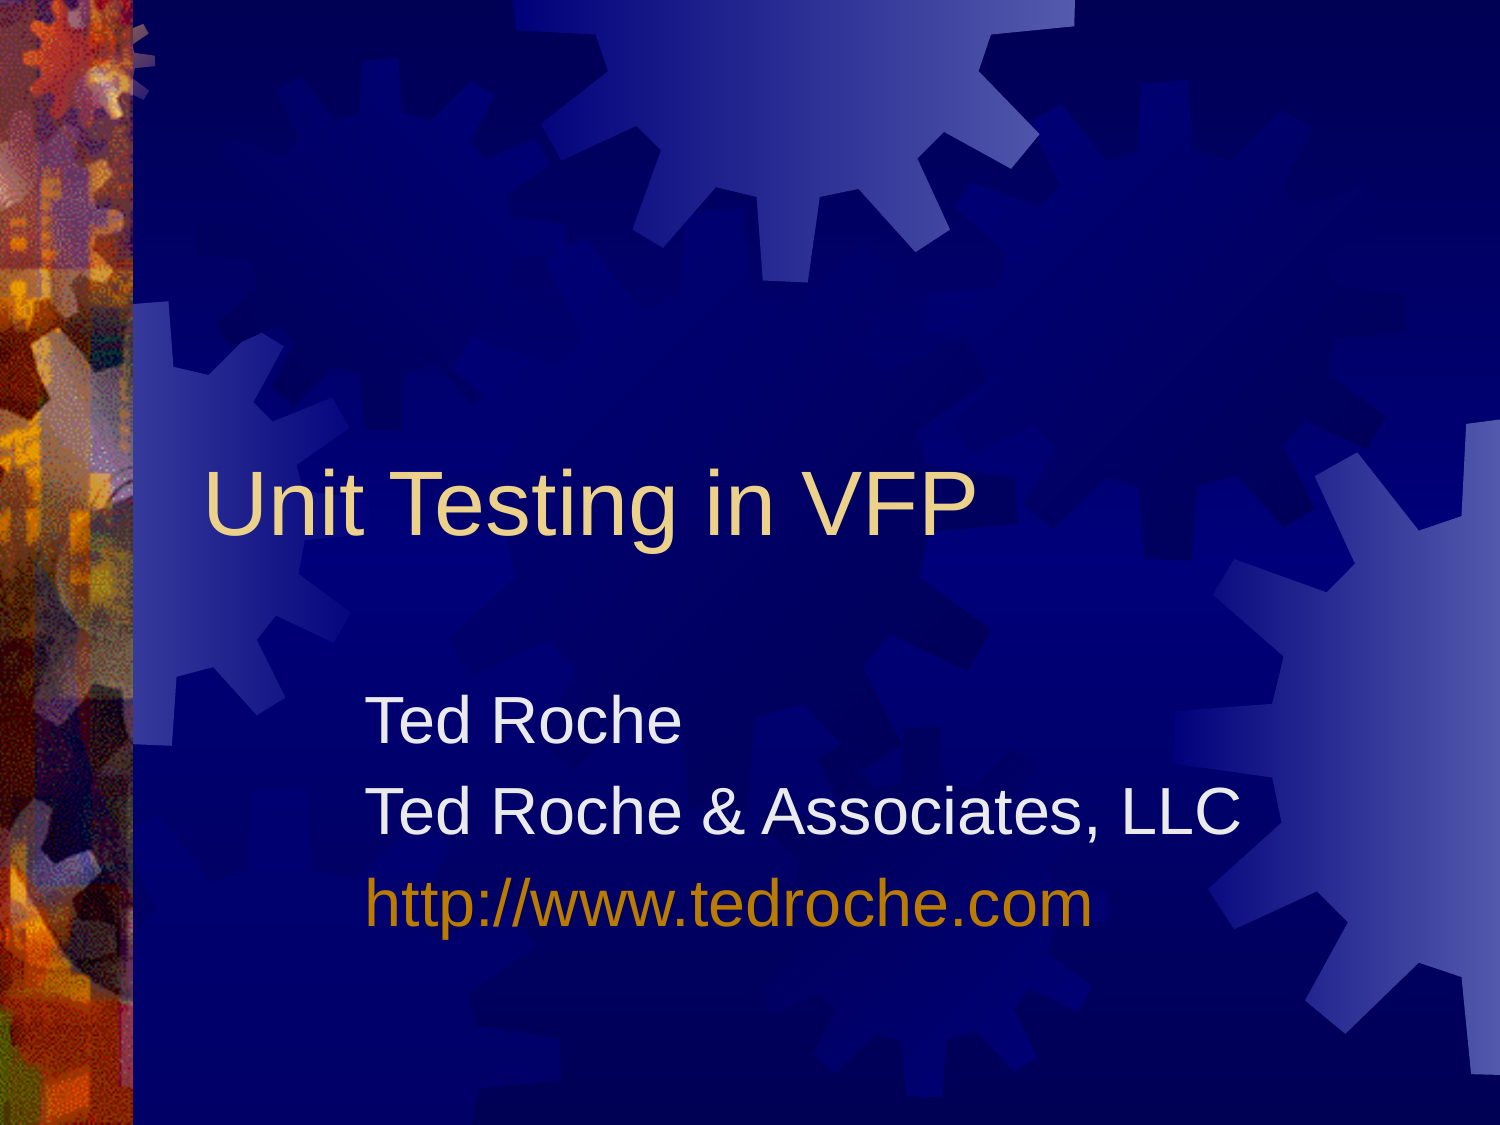

# Unit Testing in VFP
Ted Roche
Ted Roche & Associates, LLC
http://www.tedroche.com